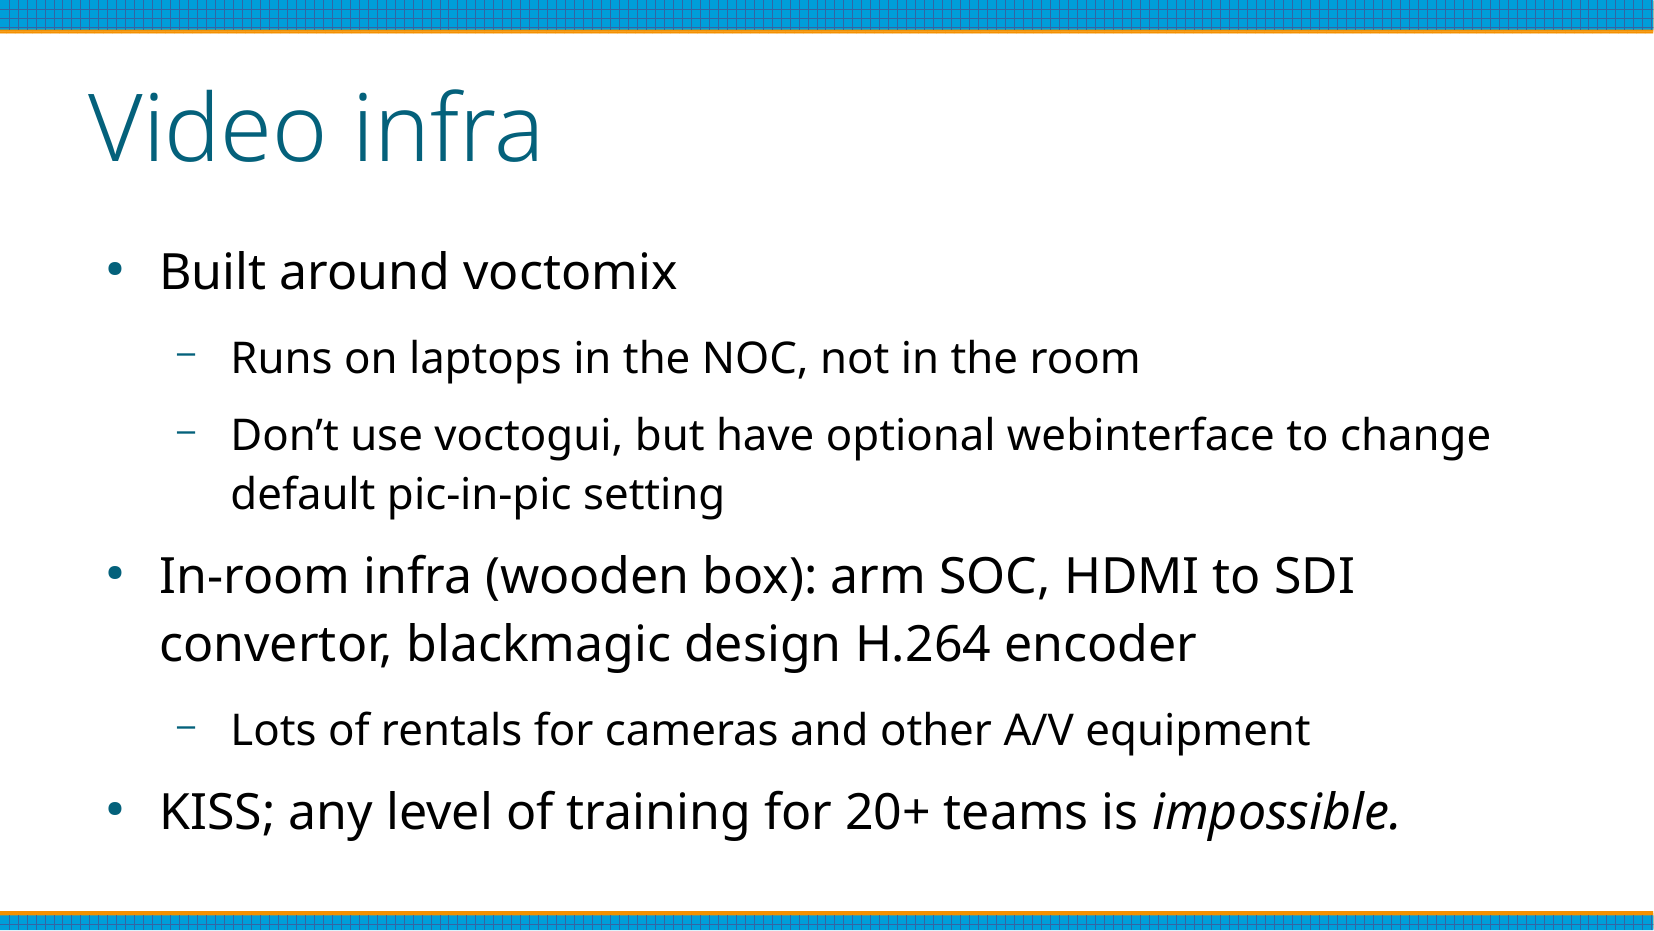

# Video infra
Built around voctomix
Runs on laptops in the NOC, not in the room
Don’t use voctogui, but have optional webinterface to change default pic-in-pic setting
In-room infra (wooden box): arm SOC, HDMI to SDI convertor, blackmagic design H.264 encoder
Lots of rentals for cameras and other A/V equipment
KISS; any level of training for 20+ teams is impossible.